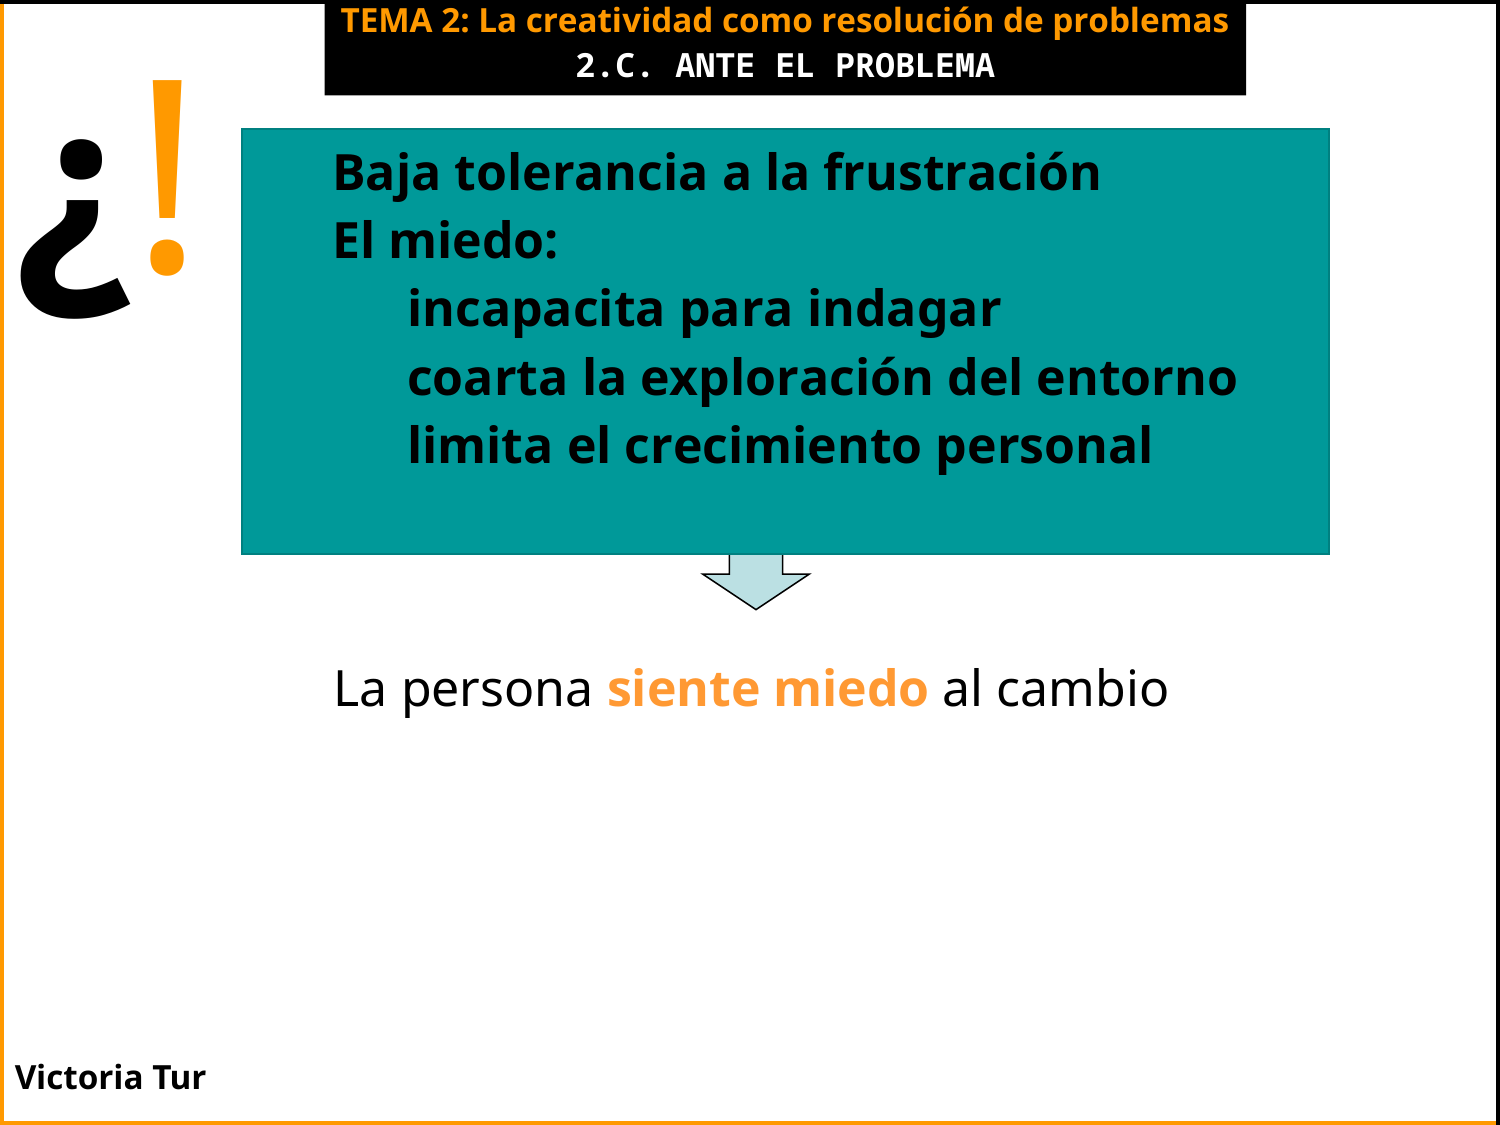

Baja tolerancia a la frustración
El miedo:
incapacita para indagar
coarta la exploración del entorno
limita el crecimiento personal
# La creatividad supone cambio
La persona siente miedo al cambio